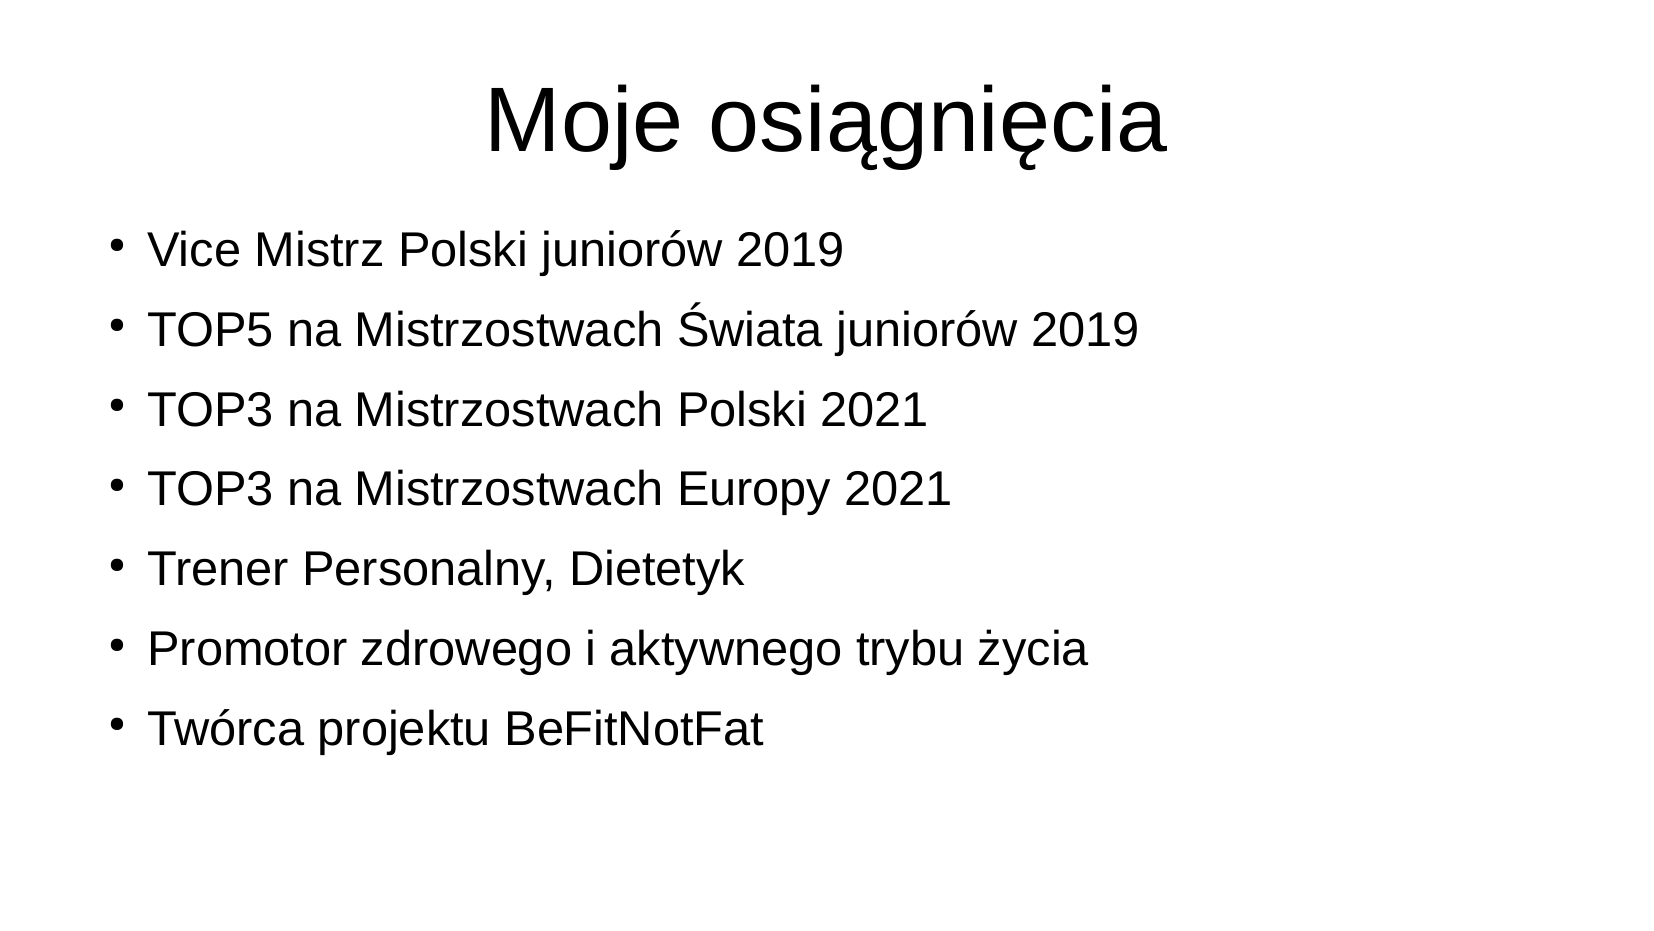

# Moje osiągnięcia
Vice Mistrz Polski juniorów 2019
TOP5 na Mistrzostwach Świata juniorów 2019
TOP3 na Mistrzostwach Polski 2021
TOP3 na Mistrzostwach Europy 2021
Trener Personalny, Dietetyk
Promotor zdrowego i aktywnego trybu życia
Twórca projektu BeFitNotFat